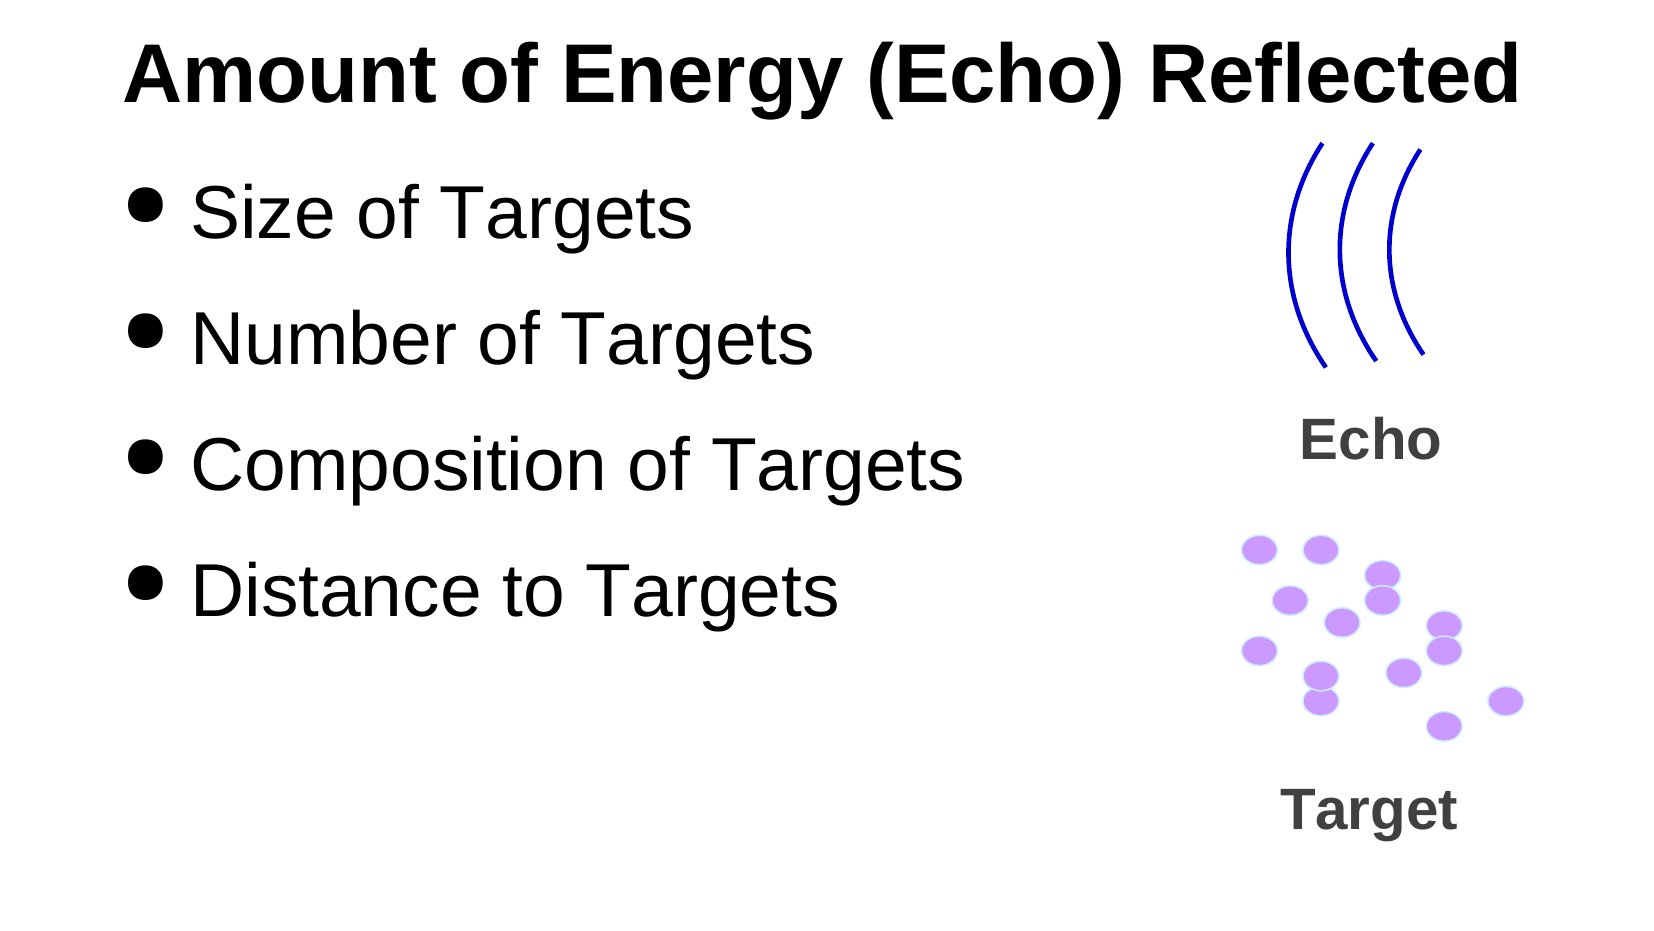

# Amount of Energy (Echo) Reflected
 Size of Targets
 Number of Targets
 Composition of Targets
 Distance to Targets
Echo
Target